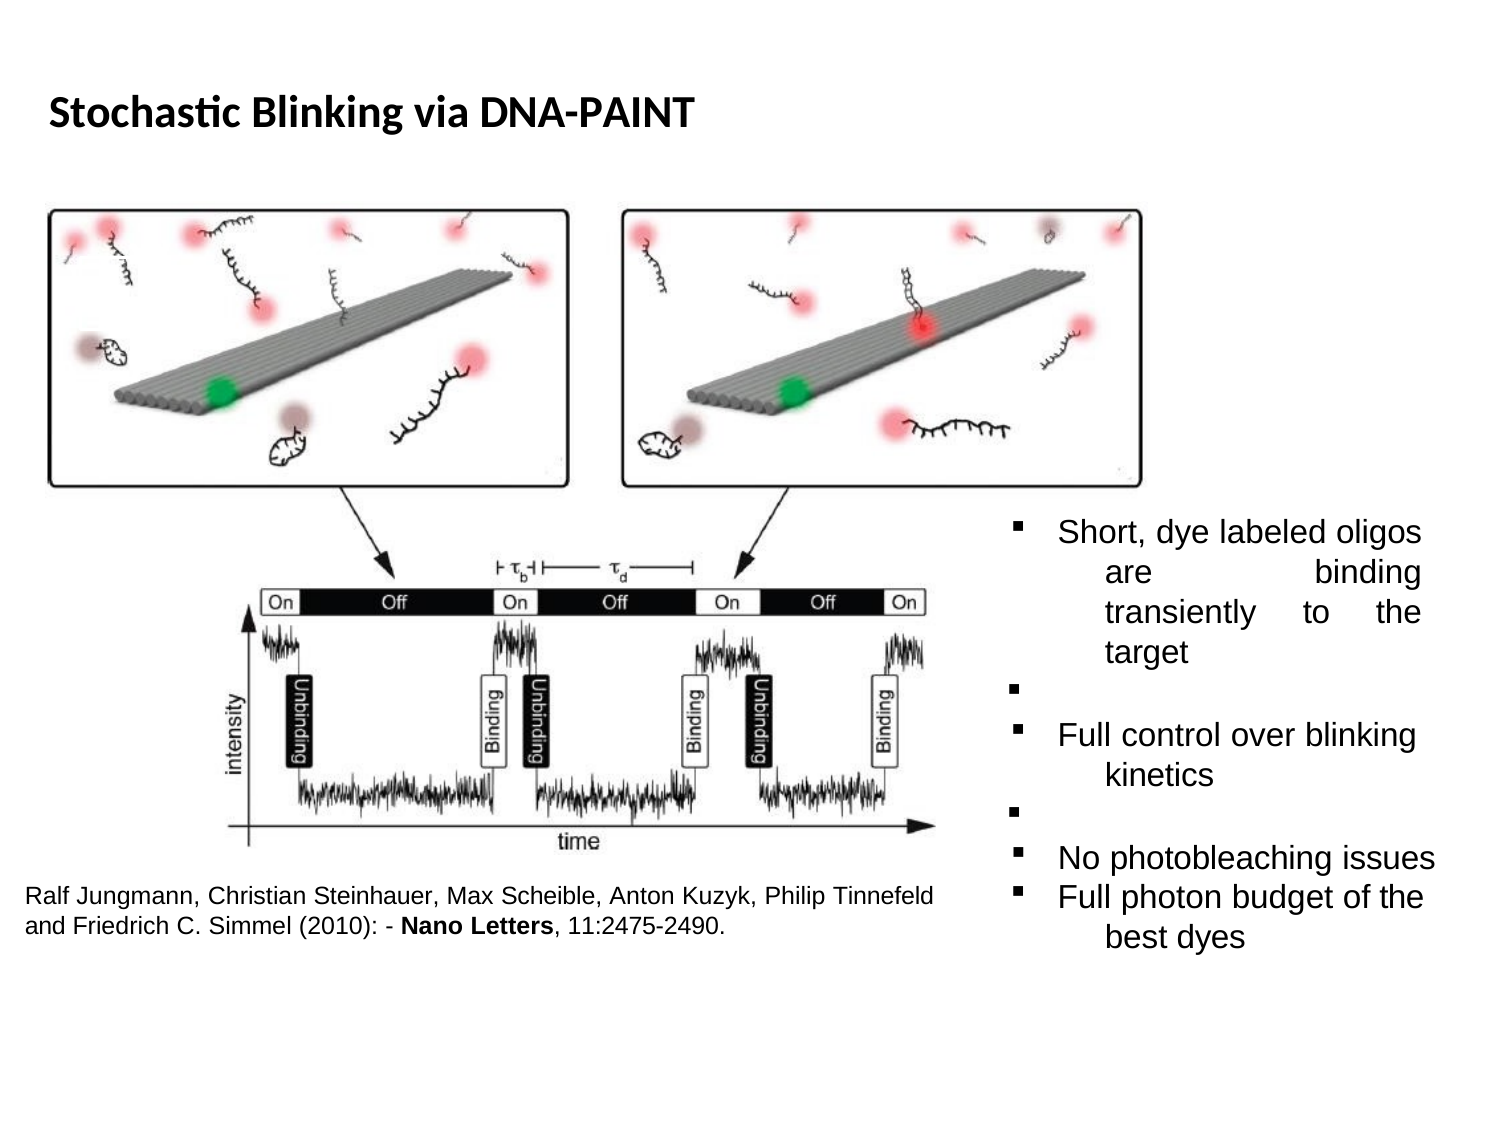

# Stochastic Blinking via DNA-PAINT
Short, dye labeled oligos are binding transiently to the target
Full control over blinking kinetics
No photobleaching issues
Full photon budget of the best dyes
Ralf Jungmann, Christian Steinhauer, Max Scheible, Anton Kuzyk, Philip Tinnefeld and Friedrich C. Simmel (2010): - Nano Letters, 11:2475-2490.